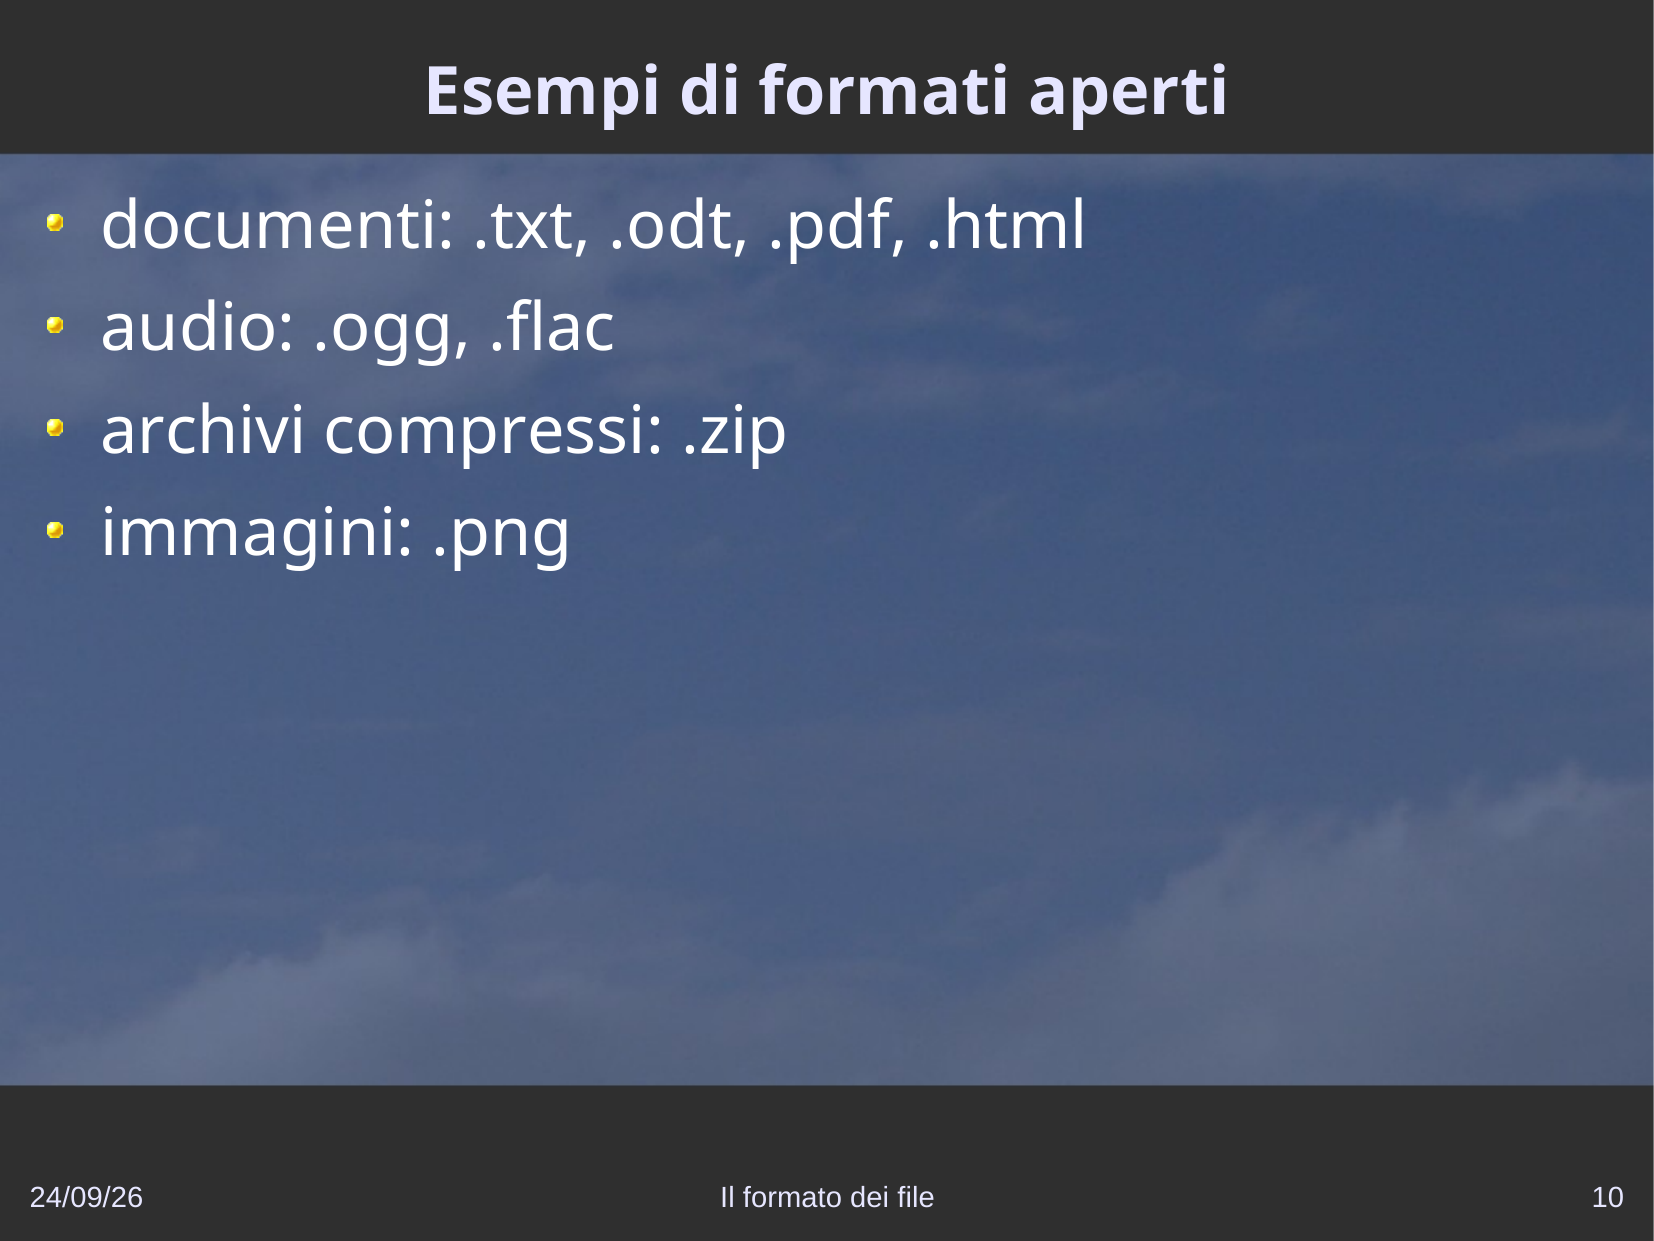

# Esempi di formati aperti
documenti: .txt, .odt, .pdf, .html
audio: .ogg, .flac
archivi compressi: .zip
immagini: .png
Il formato dei file
10